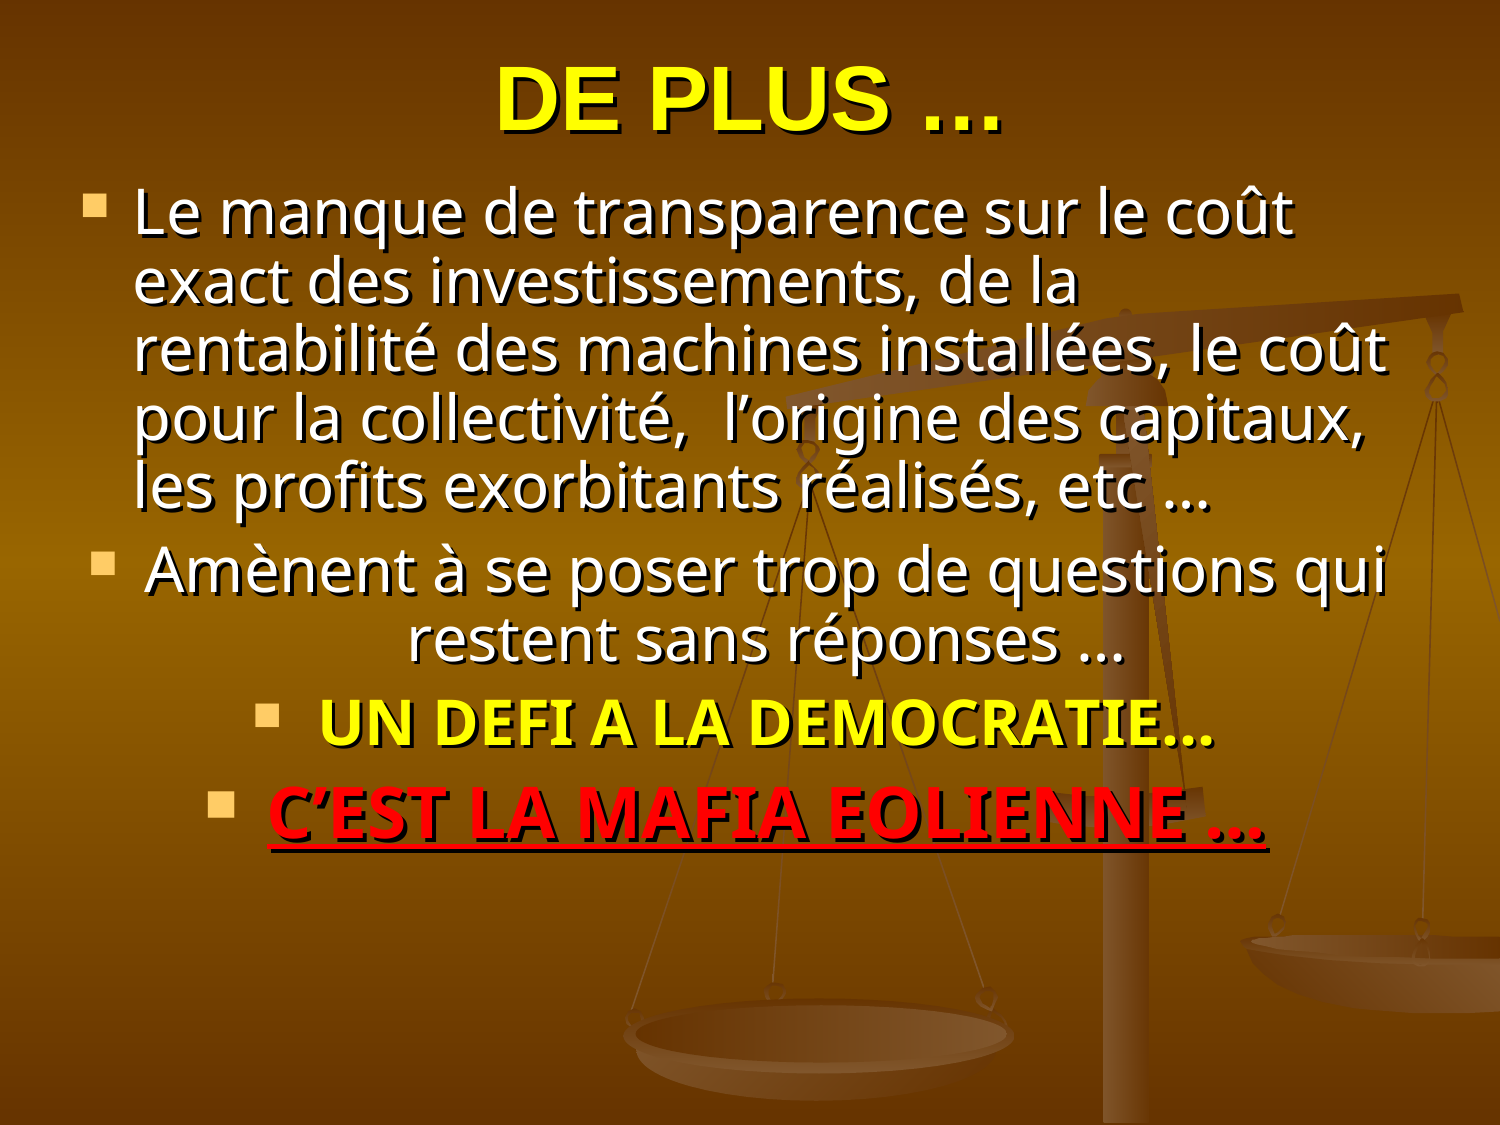

# DE PLUS …
Le manque de transparence sur le coût exact des investissements, de la rentabilité des machines installées, le coût pour la collectivité, l’origine des capitaux, les profits exorbitants réalisés, etc …
Amènent à se poser trop de questions qui restent sans réponses …
UN DEFI A LA DEMOCRATIE…
C’EST LA MAFIA EOLIENNE …